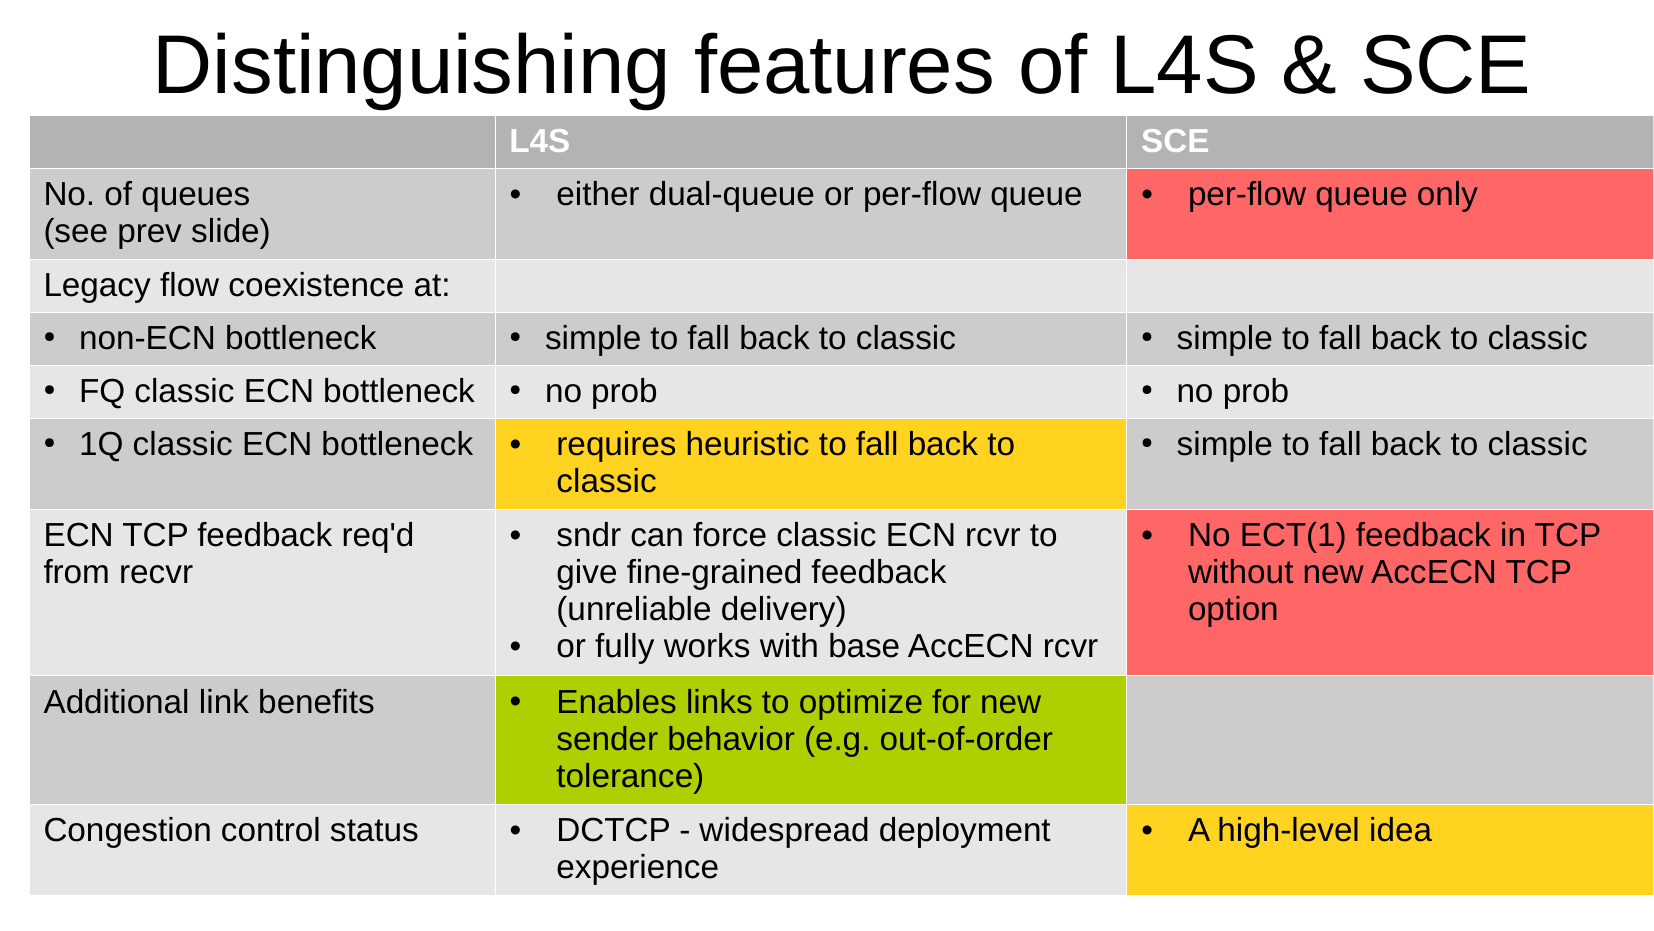

Distinguishing features of L4S & SCE
| | L4S | SCE |
| --- | --- | --- |
| No. of queues (see prev slide) | either dual-queue or per-flow queue | per-flow queue only |
| Legacy flow coexistence at: | | |
| non-ECN bottleneck | simple to fall back to classic | simple to fall back to classic |
| FQ classic ECN bottleneck | no prob | no prob |
| 1Q classic ECN bottleneck | requires heuristic to fall back to classic | simple to fall back to classic |
| ECN TCP feedback req'd from recvr | sndr can force classic ECN rcvr to give fine-grained feedback (unreliable delivery) or fully works with base AccECN rcvr | No ECT(1) feedback in TCP without new AccECN TCP option |
| Additional link benefits | Enables links to optimize for new sender behavior (e.g. out-of-order tolerance) | |
| Congestion control status | DCTCP - widespread deployment experience | A high-level idea |